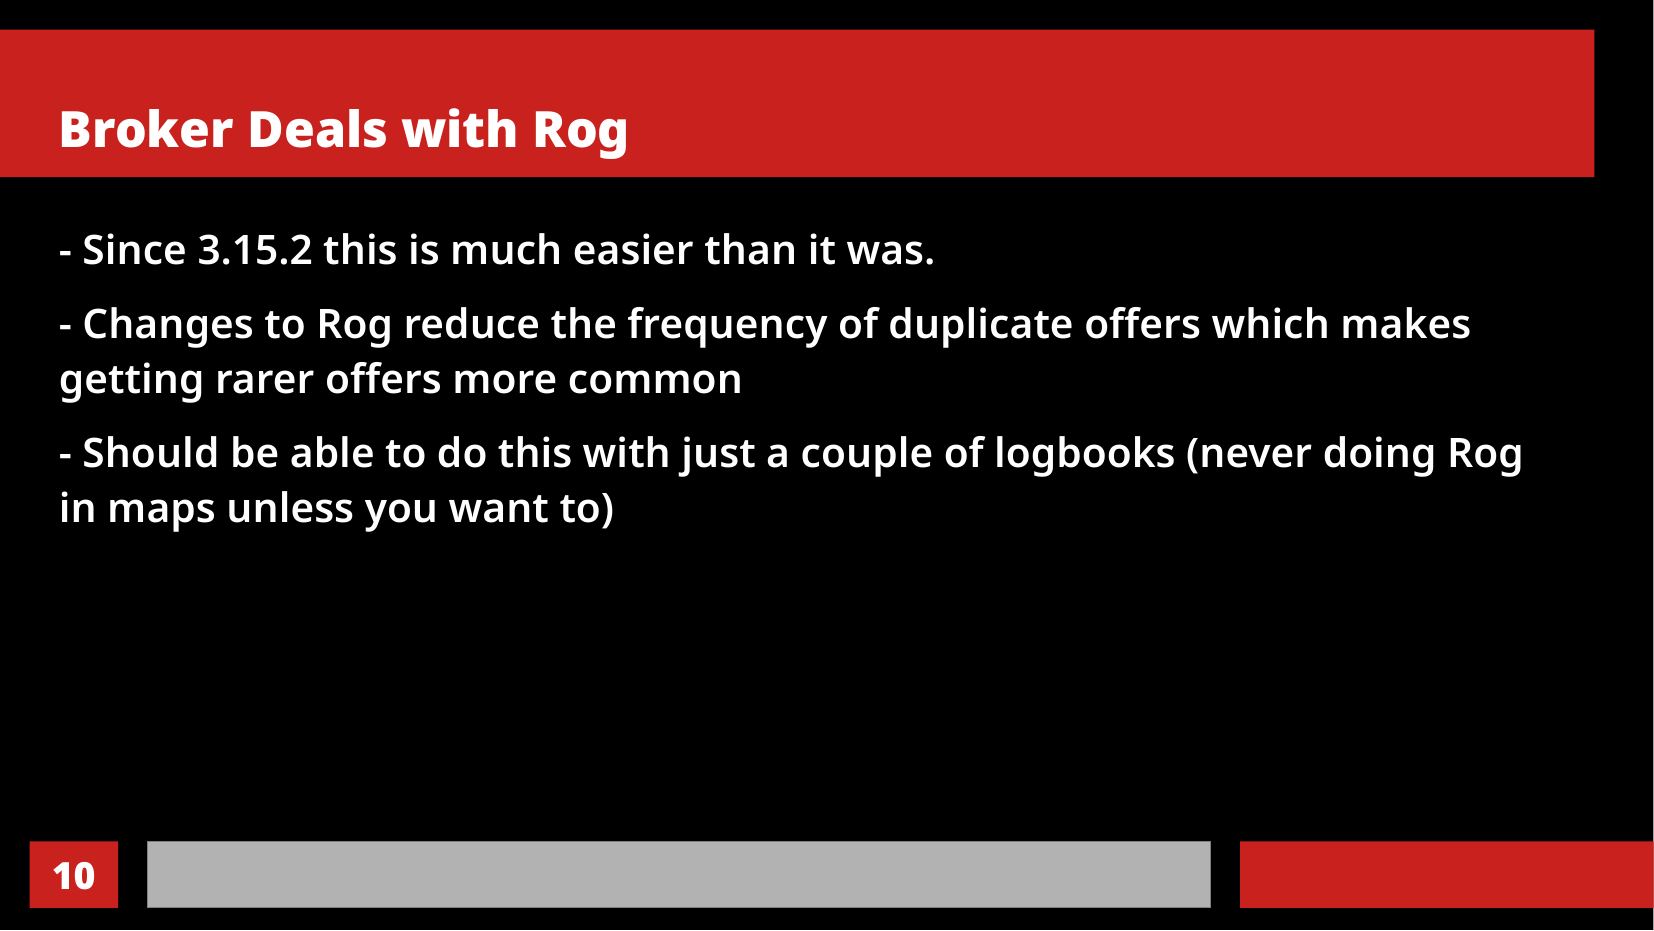

# Broker Deals with Rog
- Since 3.15.2 this is much easier than it was.
- Changes to Rog reduce the frequency of duplicate offers which makes getting rarer offers more common
- Should be able to do this with just a couple of logbooks (never doing Rog in maps unless you want to)
10